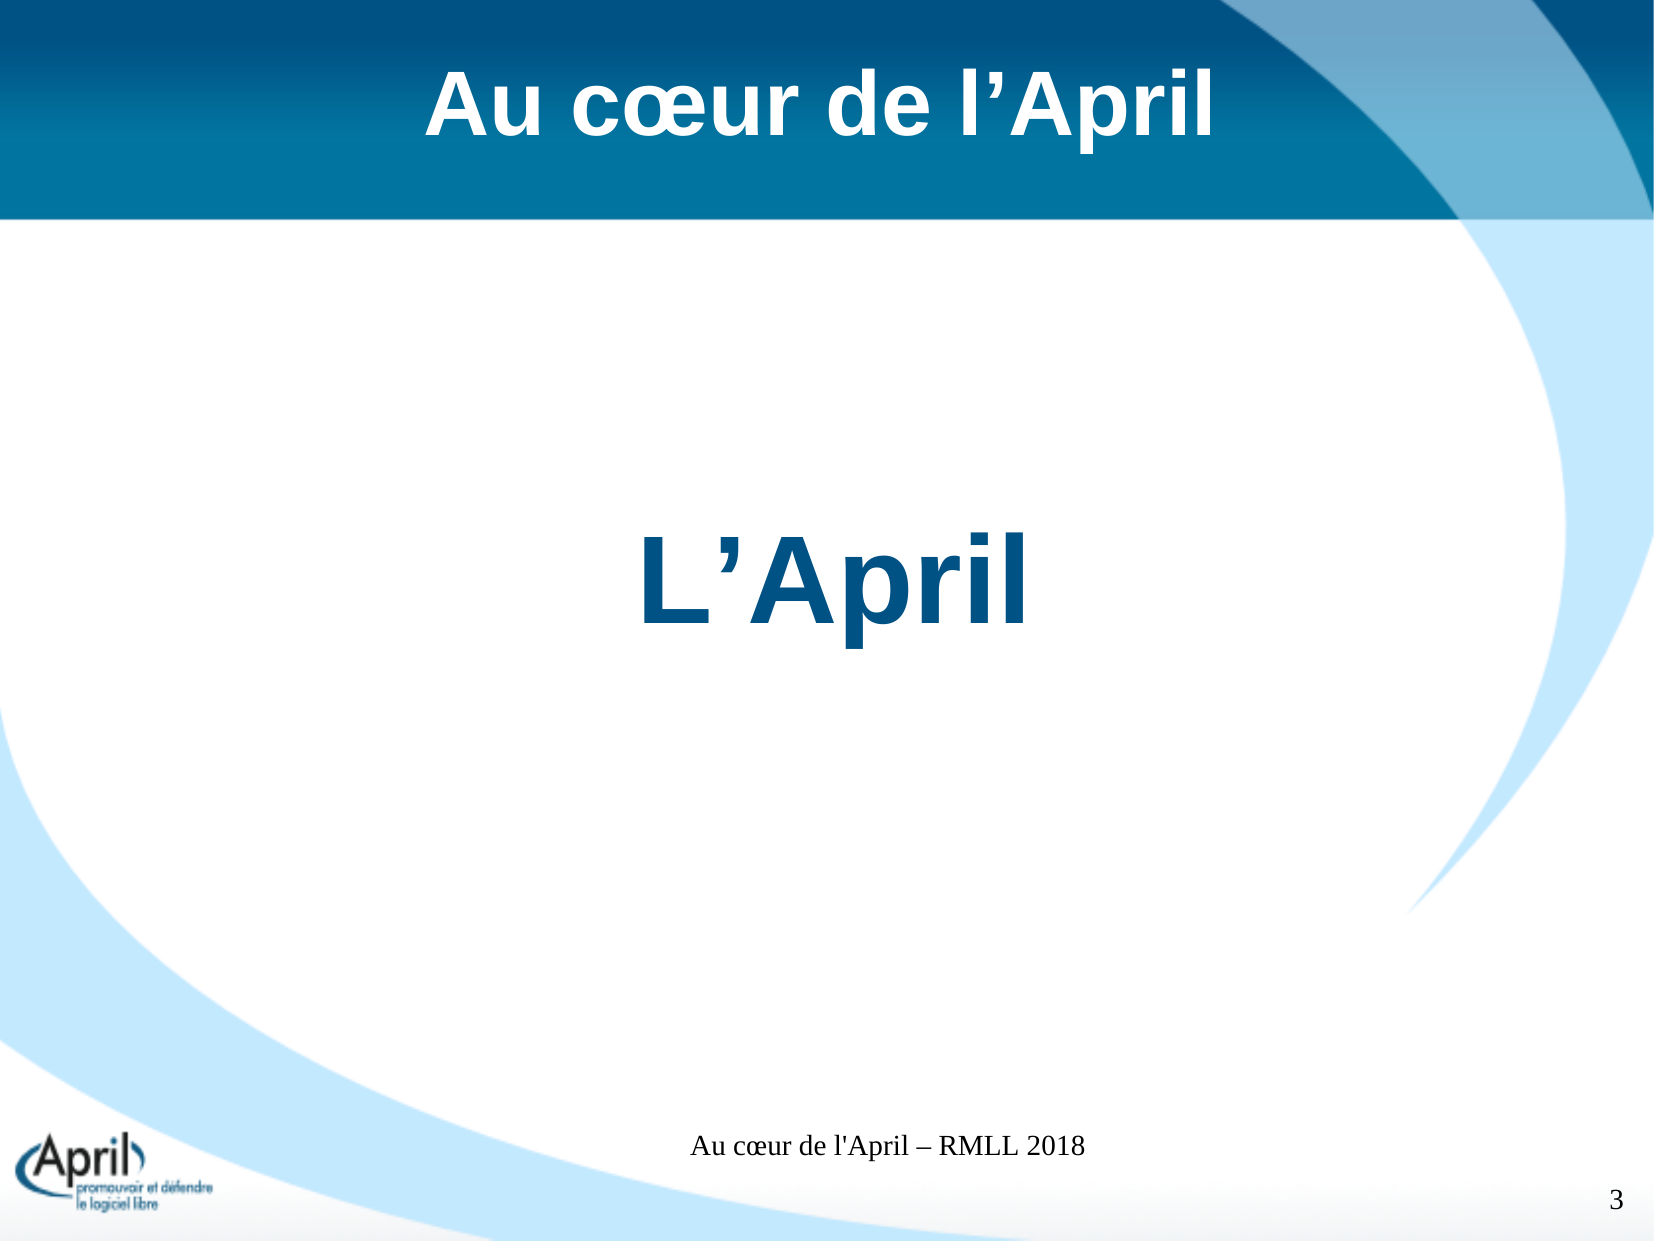

# Au cœur de l’April
L’April
Au cœur de l'April – RMLL 2018
3